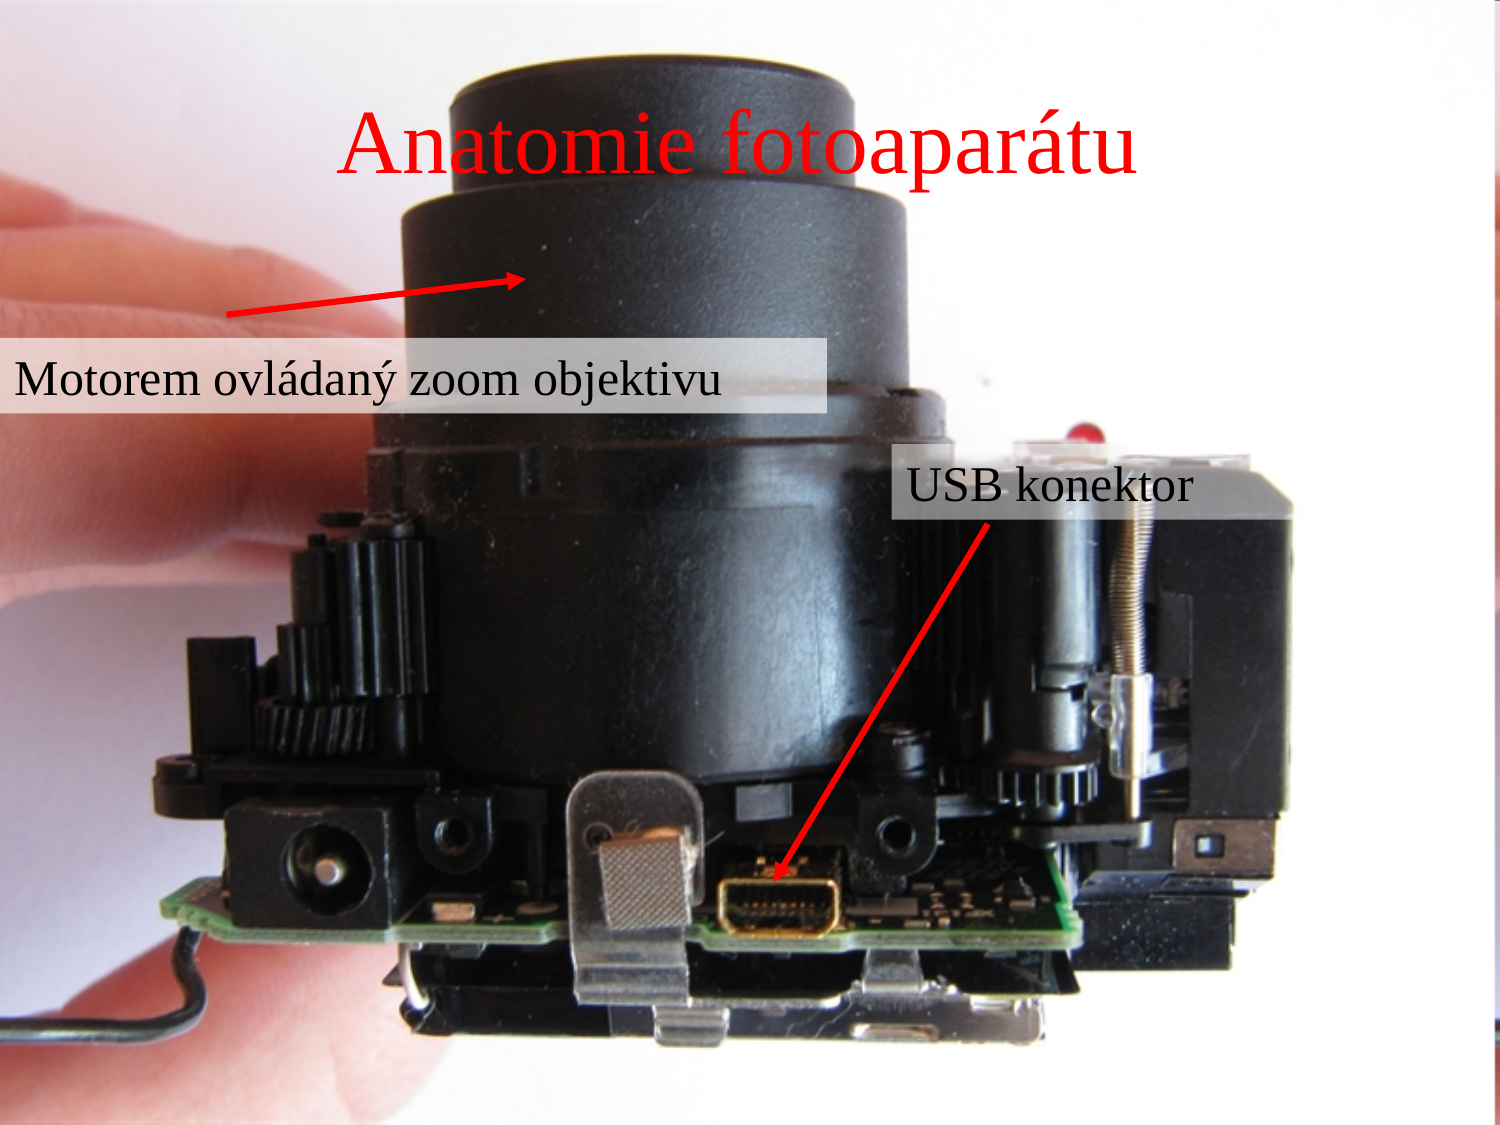

# Anatomie fotoaparátu
Motorem ovládaný zoom objektivu
USB konektor